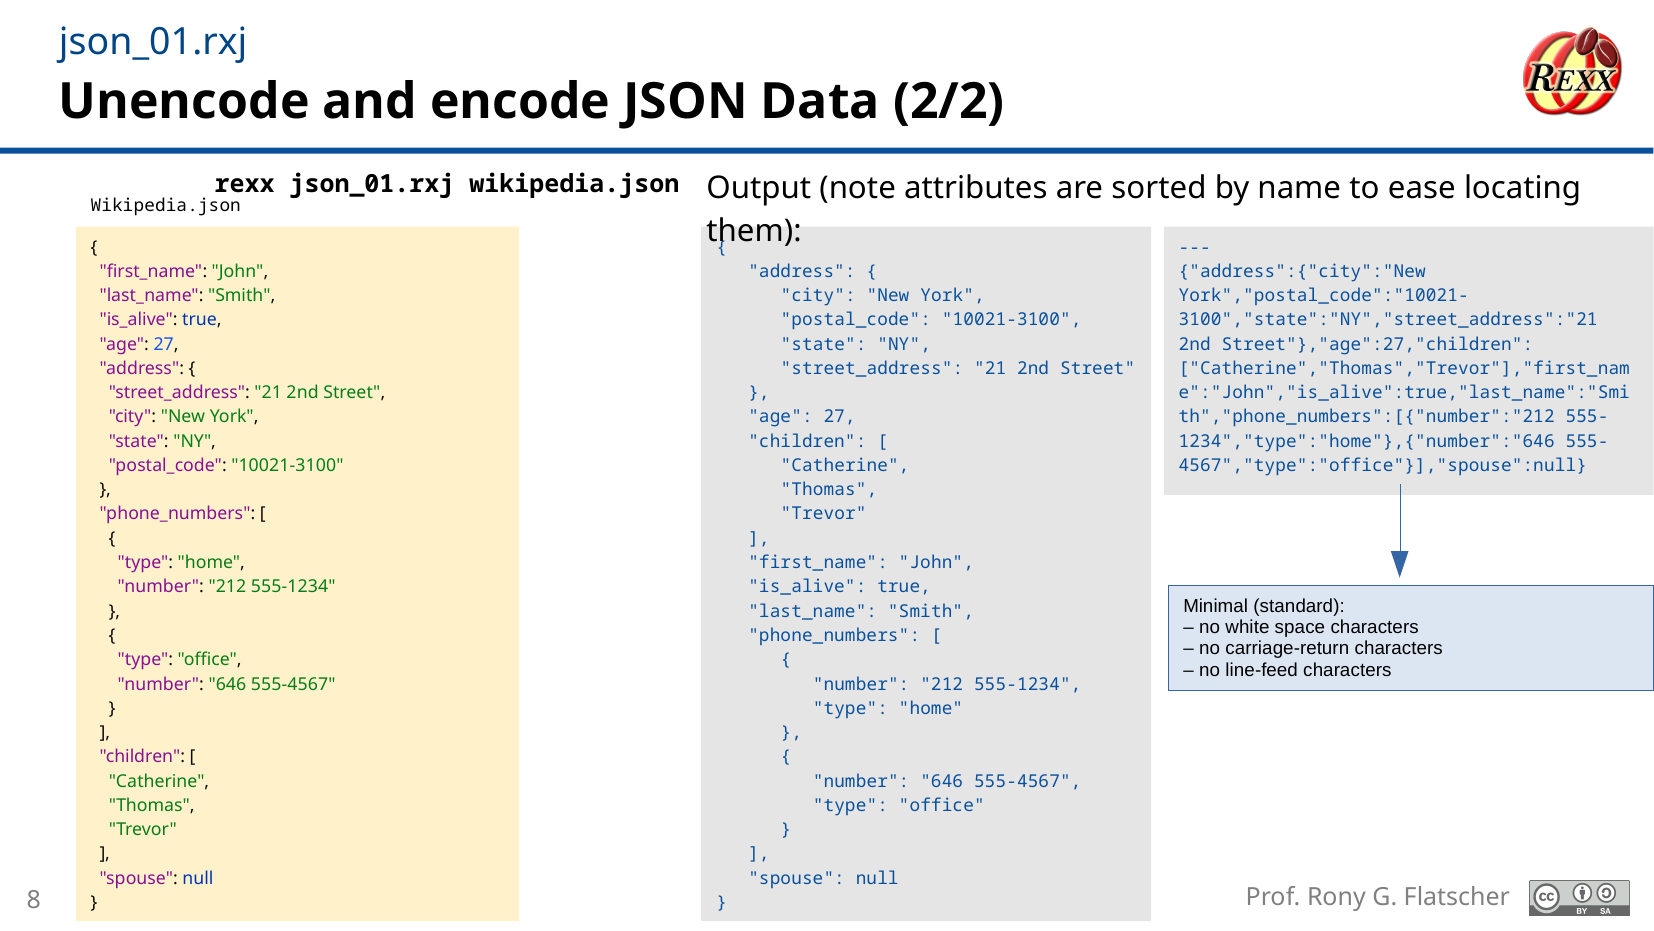

# json_01.rxj Unencode and encode JSON Data (2/2)
Output (note attributes are sorted by name to ease locating them):
rexx json_01.rxj wikipedia.json
Wikipedia.json
{
 "first_name": "John",
 "last_name": "Smith",
 "is_alive": true,
 "age": 27,
 "address": {
 "street_address": "21 2nd Street",
 "city": "New York",
 "state": "NY",
 "postal_code": "10021-3100"
 },
 "phone_numbers": [
 {
 "type": "home",
 "number": "212 555-1234"
 },
 {
 "type": "office",
 "number": "646 555-4567"
 }
 ],
 "children": [
 "Catherine",
 "Thomas",
 "Trevor"
 ],
 "spouse": null
}
{
 "address": {
 "city": "New York",
 "postal_code": "10021-3100",
 "state": "NY",
 "street_address": "21 2nd Street"
 },
 "age": 27,
 "children": [
 "Catherine",
 "Thomas",
 "Trevor"
 ],
 "first_name": "John",
 "is_alive": true,
 "last_name": "Smith",
 "phone_numbers": [
 {
 "number": "212 555-1234",
 "type": "home"
 },
 {
 "number": "646 555-4567",
 "type": "office"
 }
 ],
 "spouse": null
}
---
{"address":{"city":"New York","postal_code":"10021-3100","state":"NY","street_address":"21 2nd Street"},"age":27,"children":["Catherine","Thomas","Trevor"],"first_name":"John","is_alive":true,"last_name":"Smith","phone_numbers":[{"number":"212 555-1234","type":"home"},{"number":"646 555-4567","type":"office"}],"spouse":null}
Minimal (standard):
– no white space characters
– no carriage-return characters
– no line-feed characters